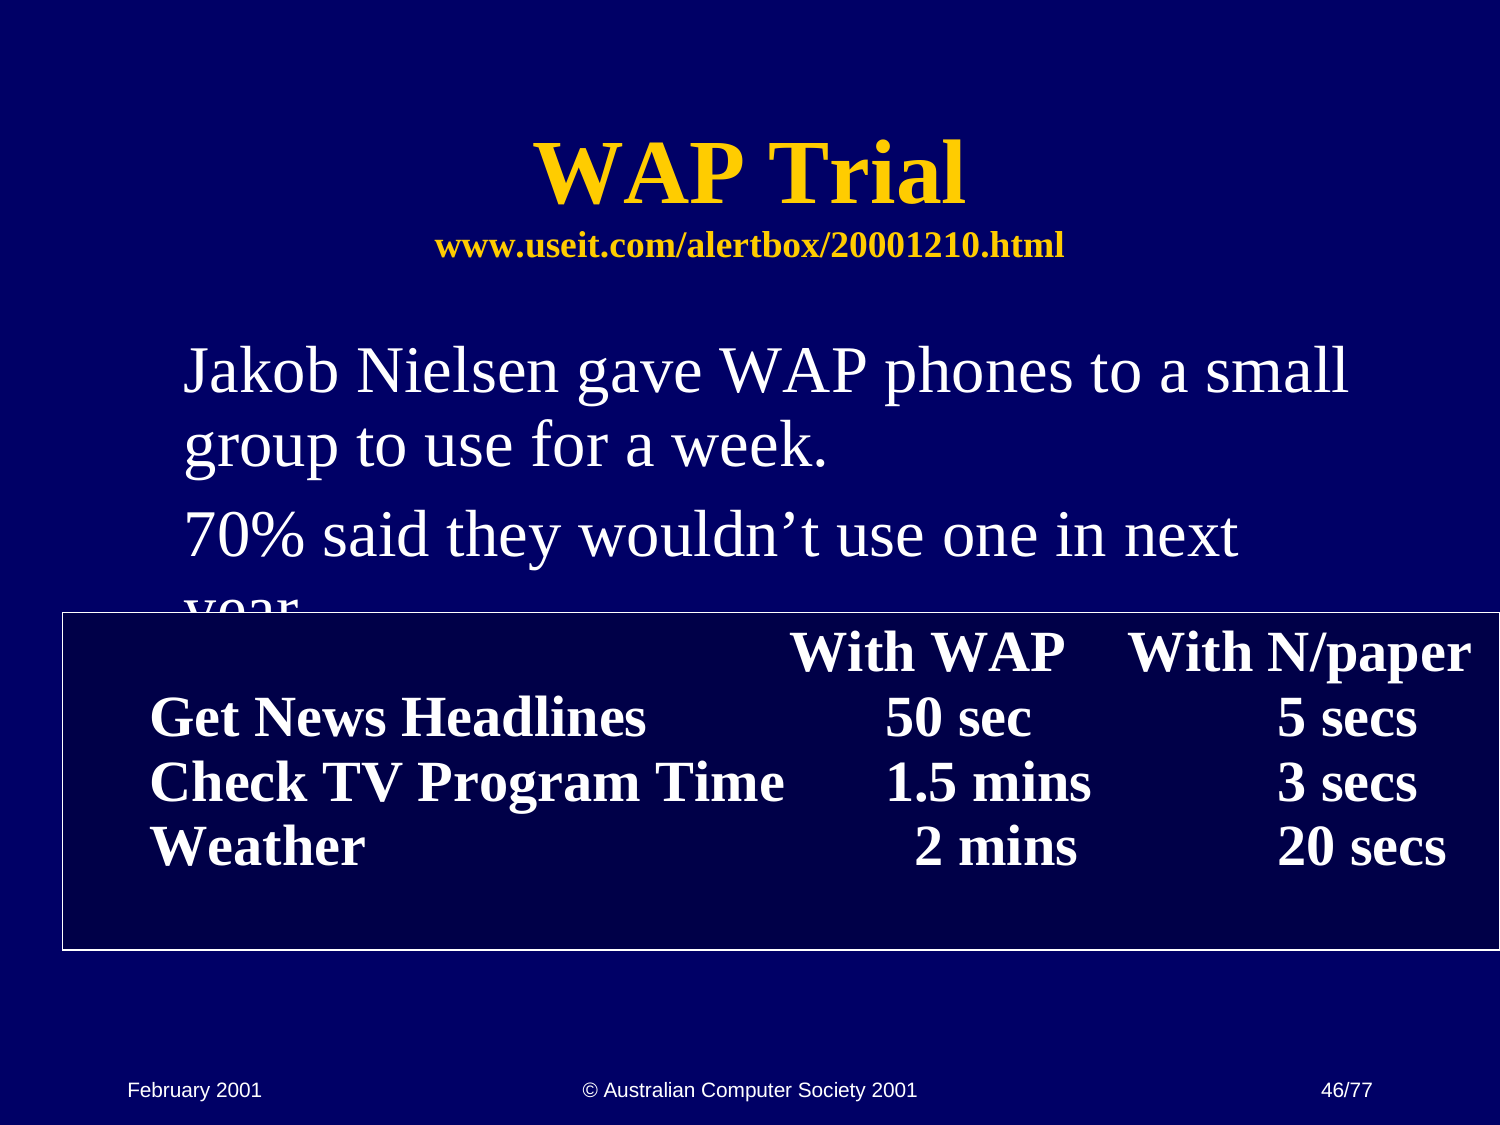

# WAP Trial www.useit.com/alertbox/20001210.html
	Jakob Nielsen gave WAP phones to a small group to use for a week.
	70% said they wouldn’t use one in next year
				 With WAP	With N/paper
 Get News Headlines		 50 sec		5 secs
 Check TV Program Time	 1.5 mins		3 secs
 Weather			 	 2 mins		20 secs
February 2001
© Australian Computer Society 2001
46